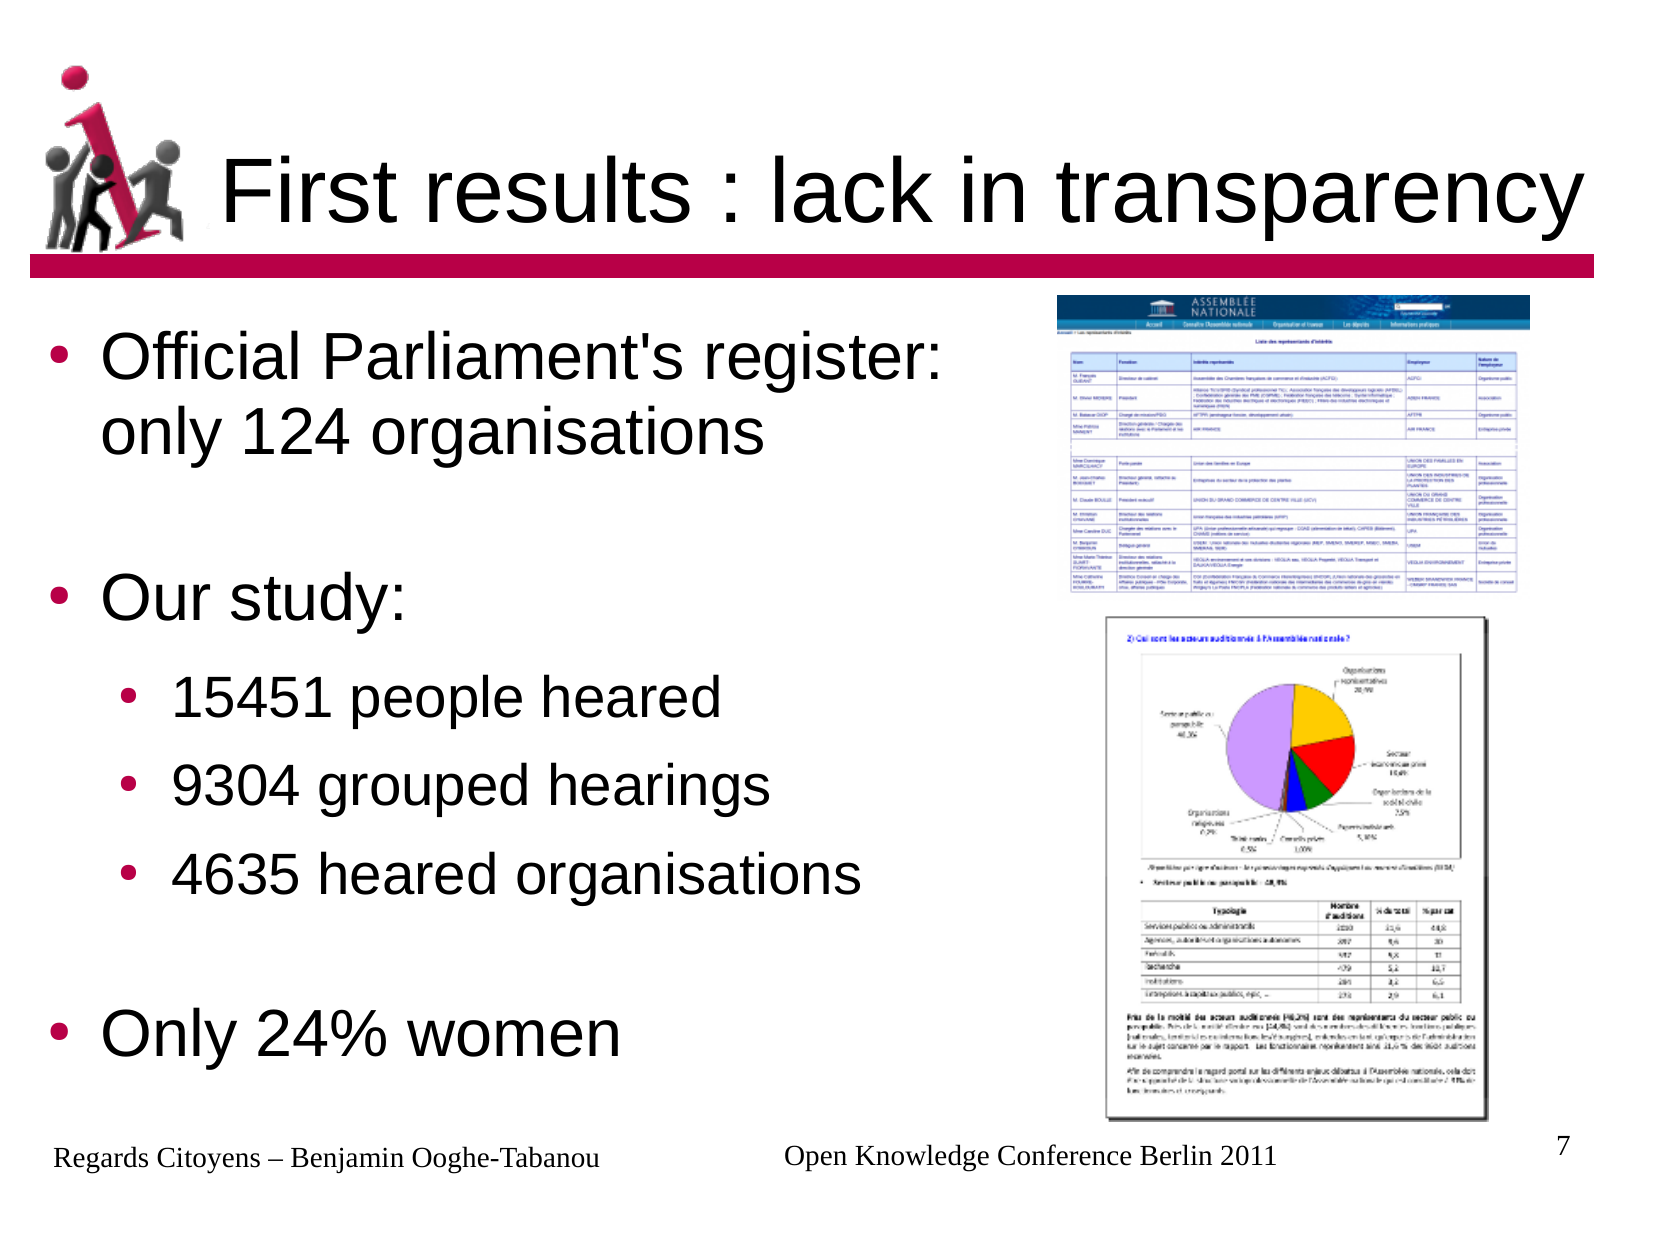

# First results : lack in transparency
Official Parliament's register:
only 124 organisations
Our study:
15451 people heared
9304 grouped hearings
4635 heared organisations
Only 24% women
7
Benjamin Ooghe-Tabanou - Open Knowledge Conference Berlin 2011